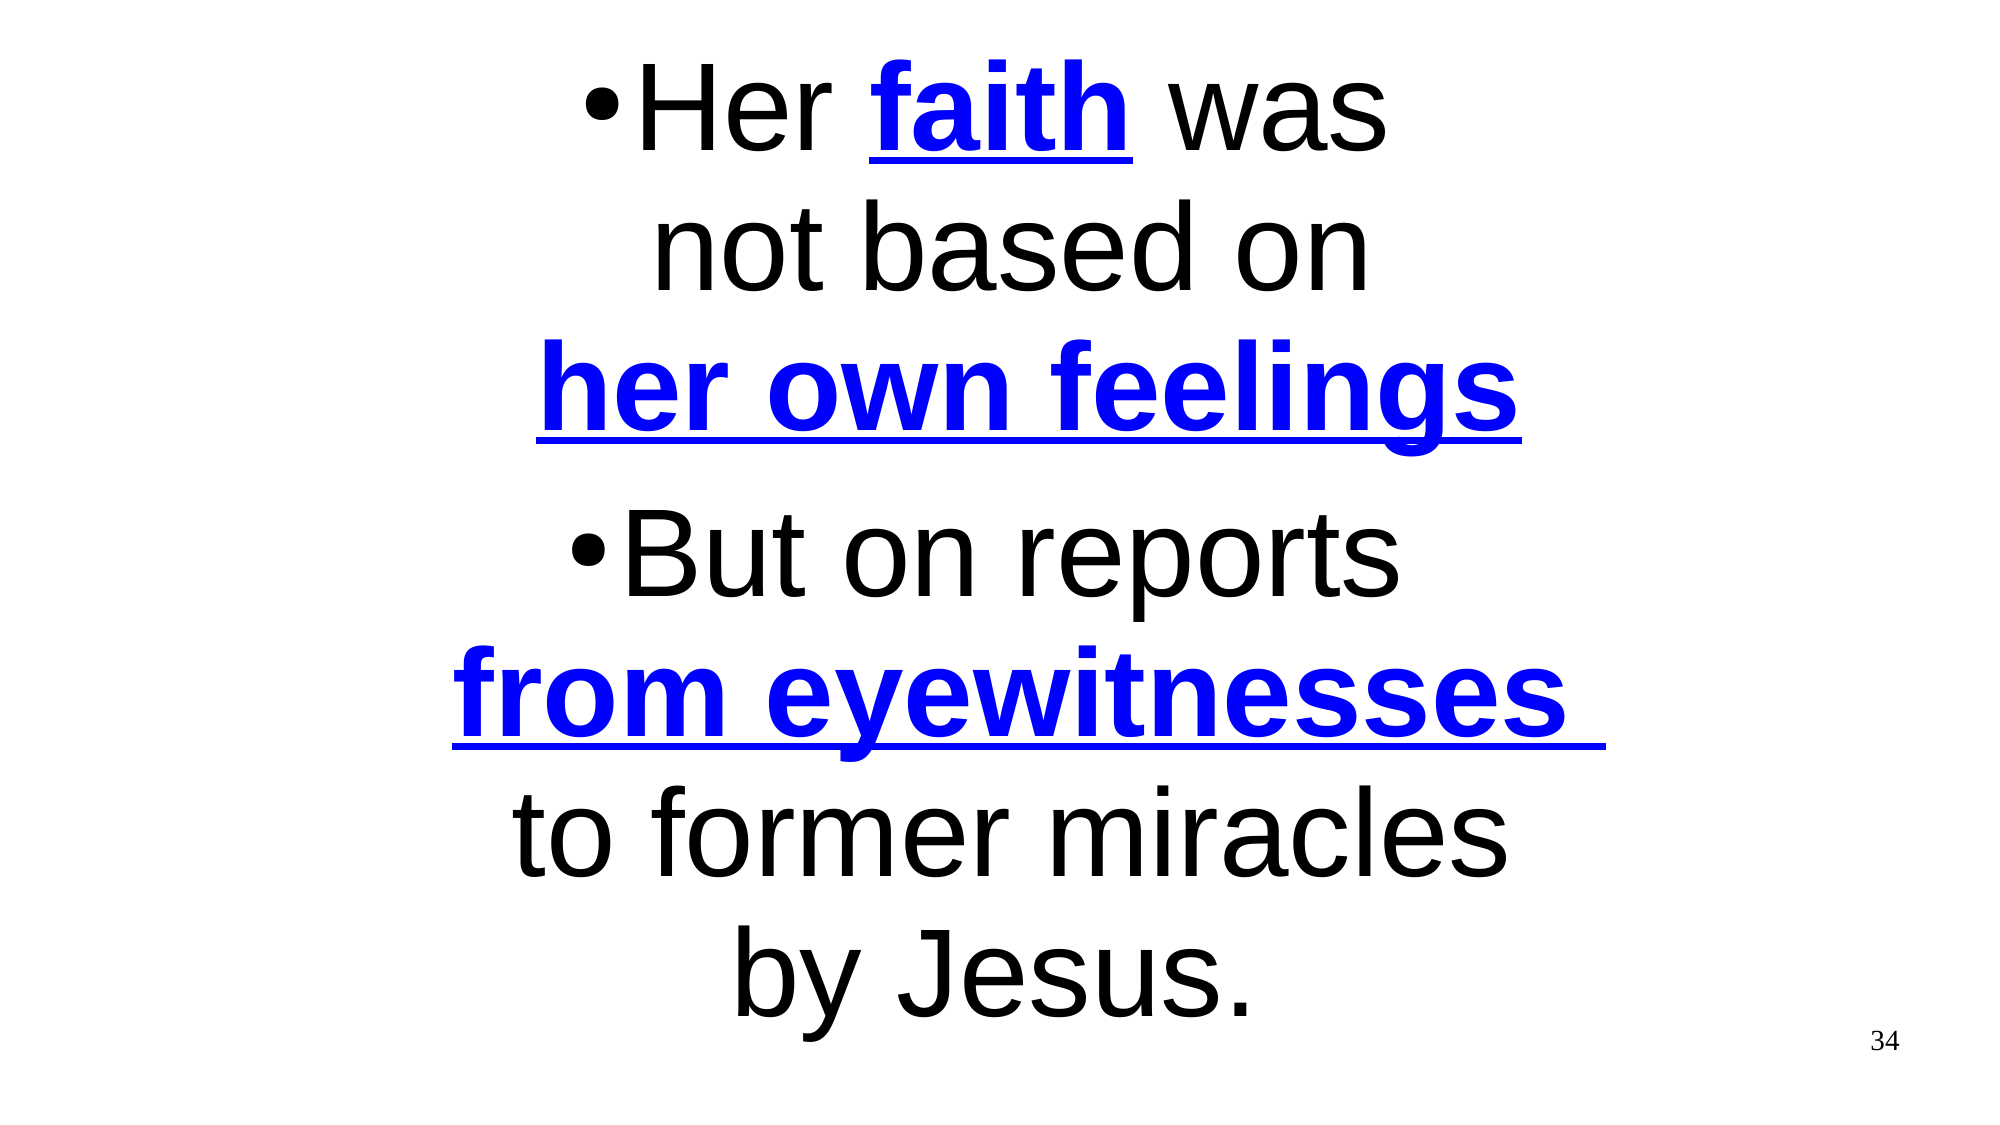

# Her faith was not based on her own feelings
But on reports
from eyewitnesses
to former miracles
by Jesus.
34